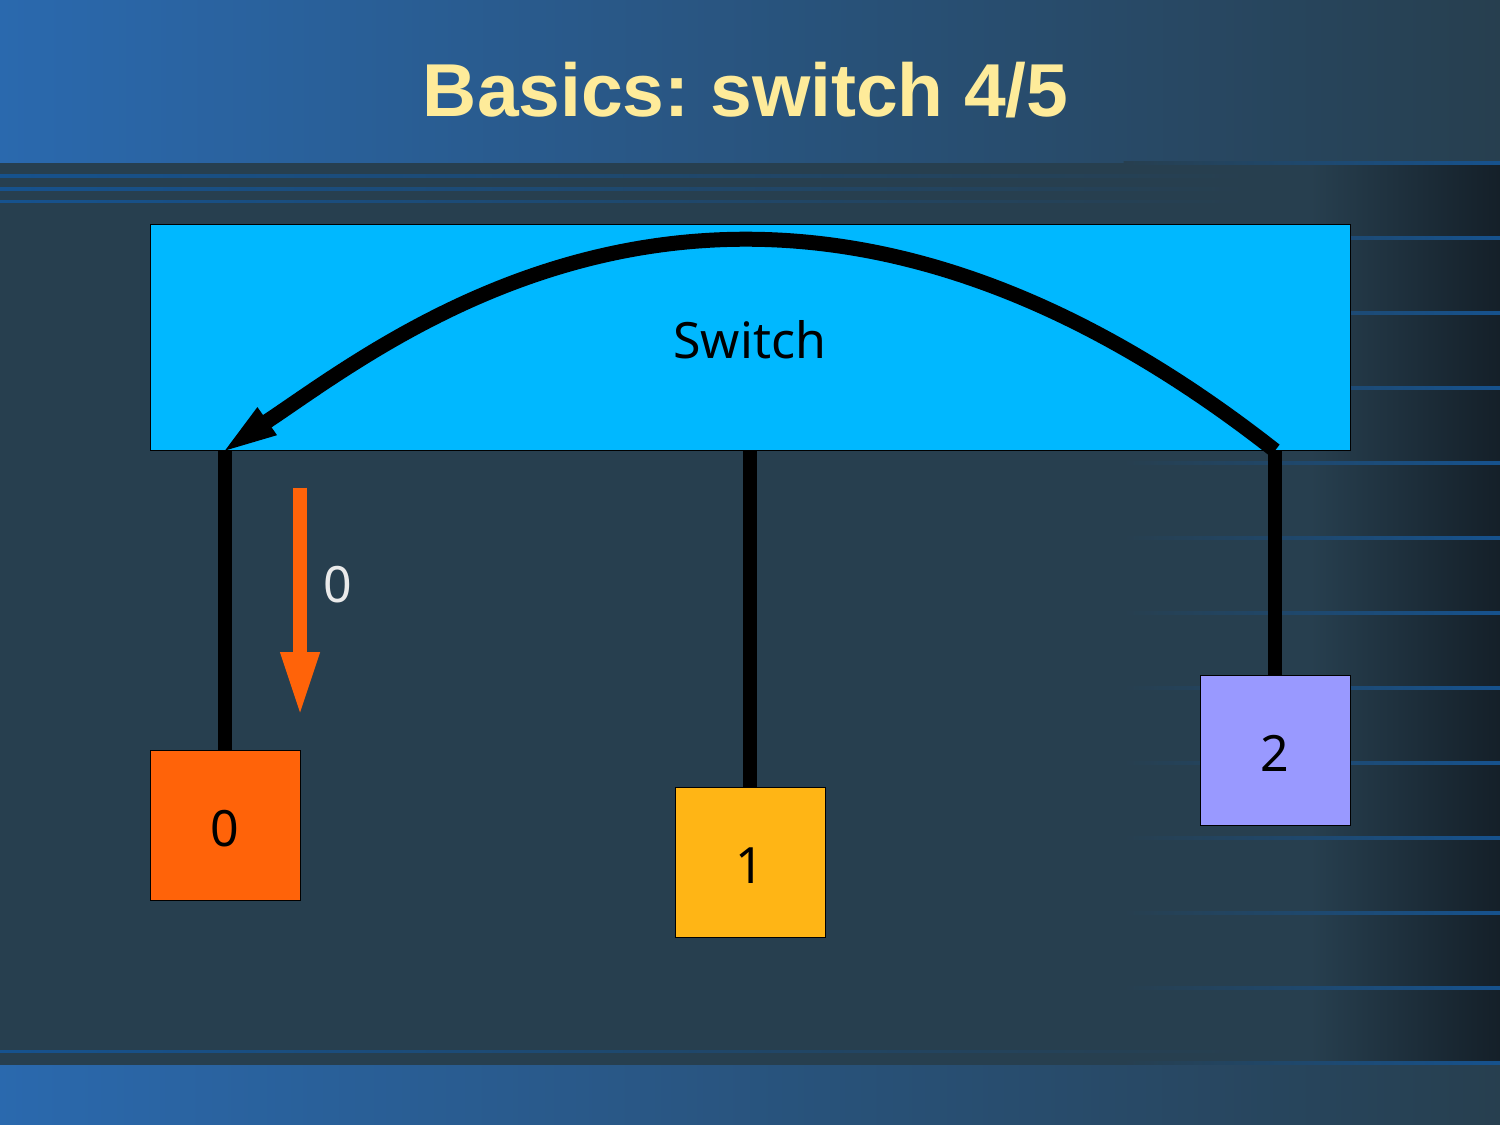

# Basics: switch 4/5
Switch
0
2
0
1